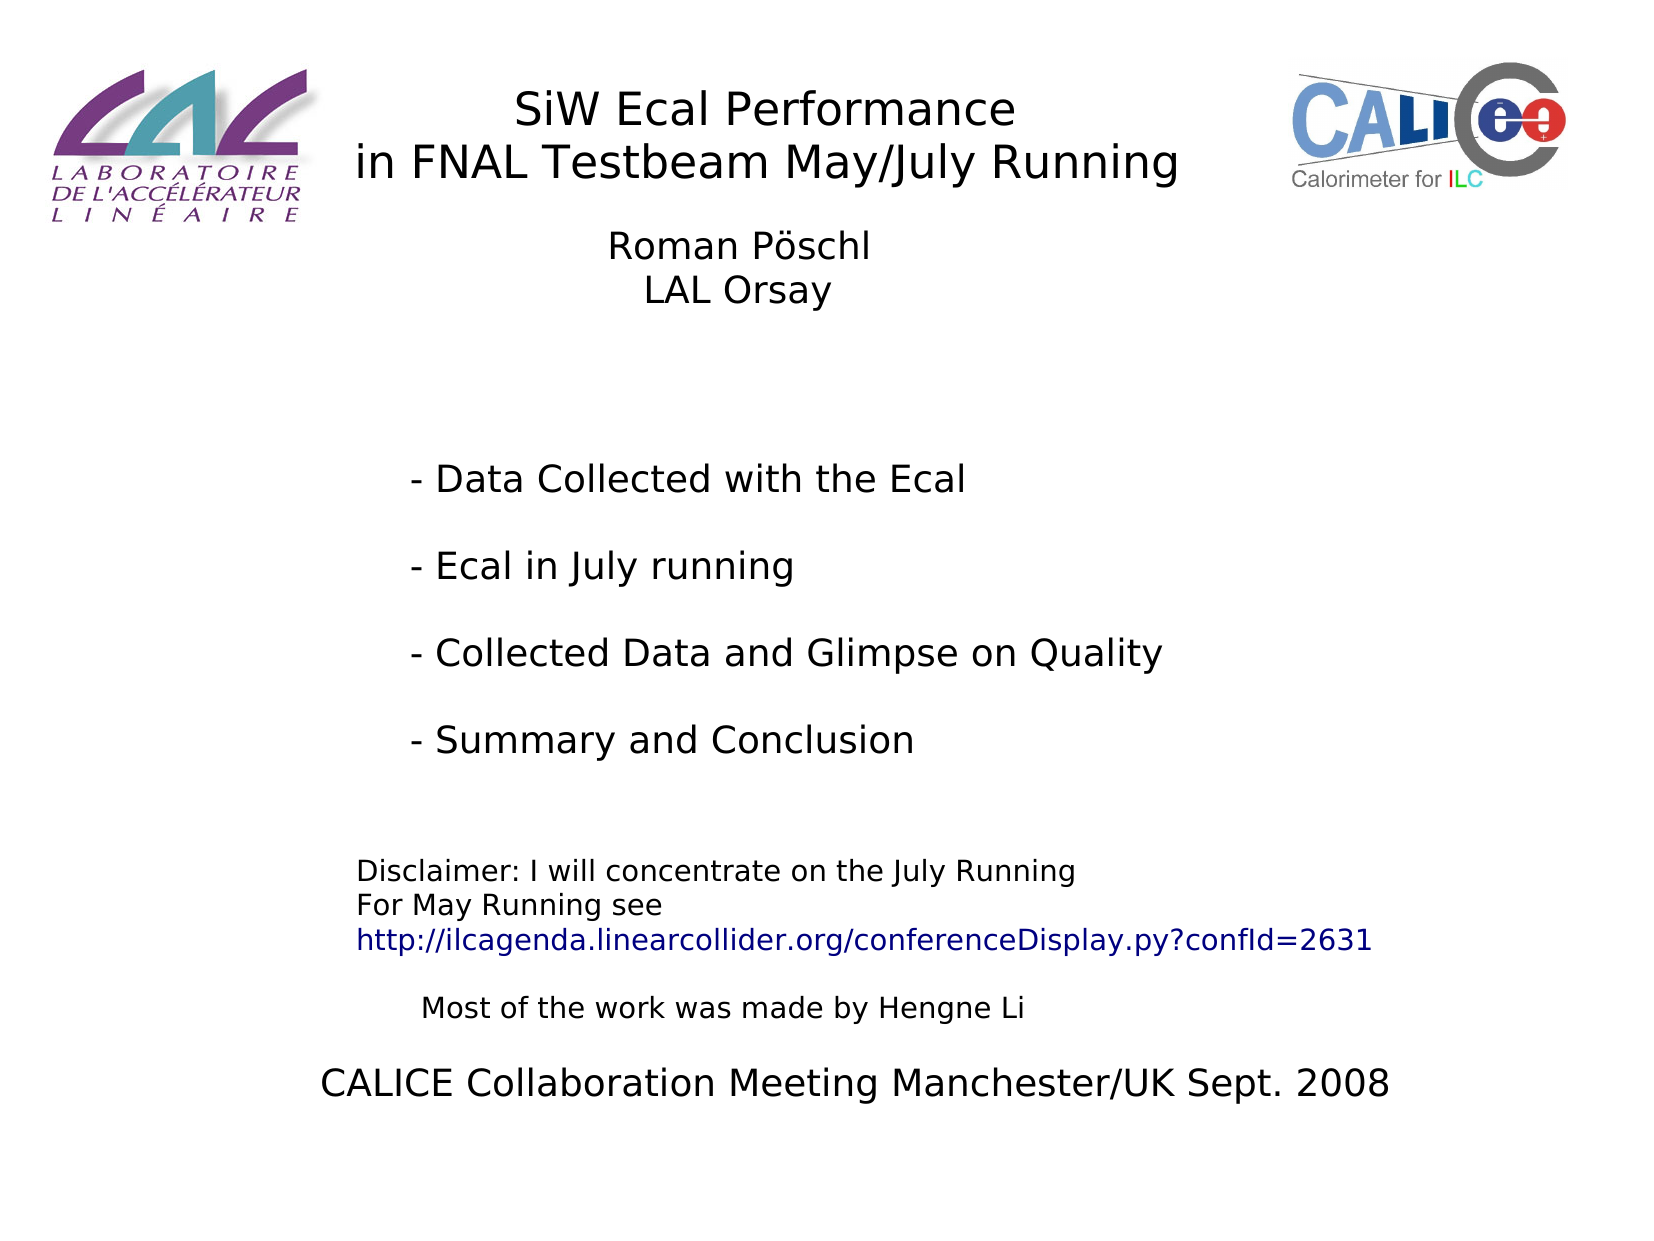

SiW Ecal Performance
in FNAL Testbeam May/July Running
 Roman Pöschl
 LAL Orsay
- Data Collected with the Ecal
- Ecal in July running
- Collected Data and Glimpse on Quality
- Summary and Conclusion
Disclaimer: I will concentrate on the July Running
For May Running see
http://ilcagenda.linearcollider.org/conferenceDisplay.py?confId=2631
 Most of the work was made by Hengne Li
CALICE Collaboration Meeting Manchester/UK Sept. 2008